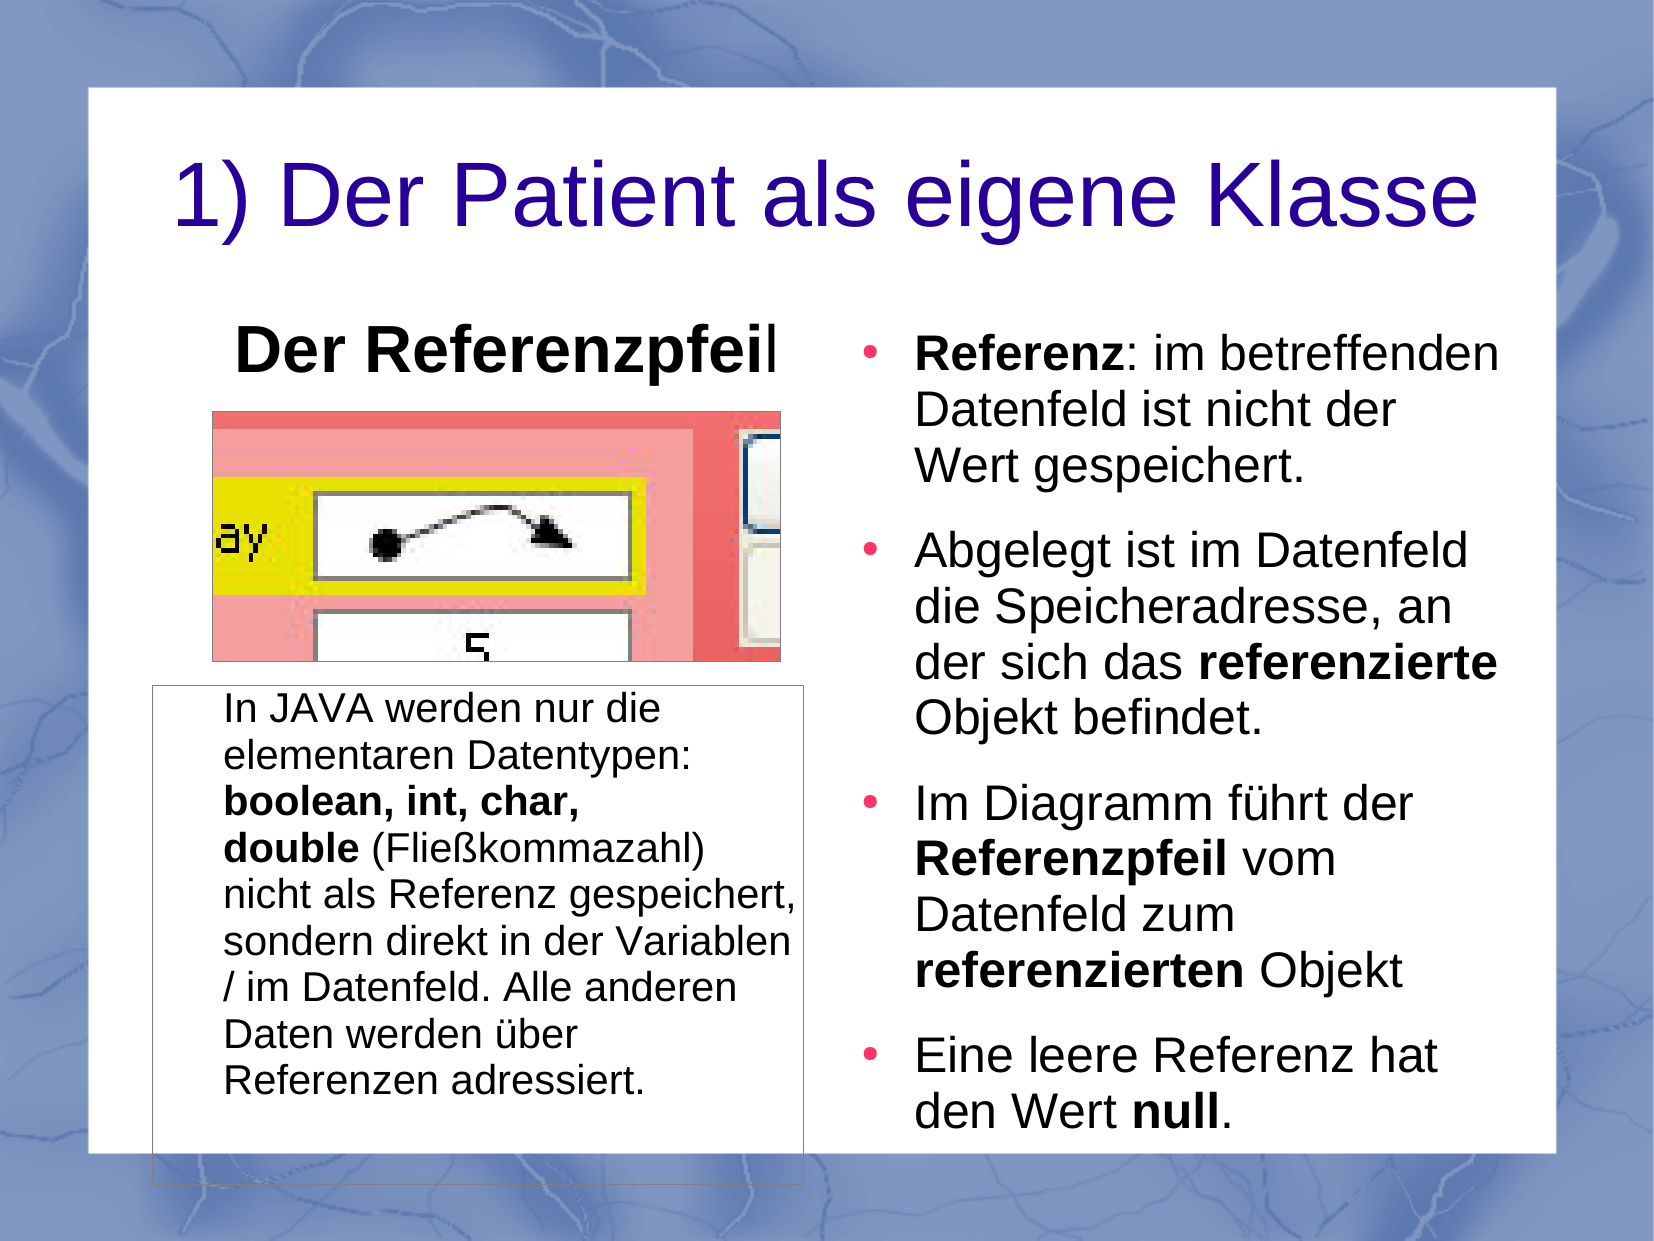

# 1) Der Patient als eigene Klasse
Der Referenzpfeil
Referenz: im betreffenden Datenfeld ist nicht der Wert gespeichert.
Abgelegt ist im Datenfeld die Speicheradresse, an der sich das referenzierte Objekt befindet.
Im Diagramm führt der Referenzpfeil vom Datenfeld zum referenzierten Objekt
Eine leere Referenz hat den Wert null.
In JAVA werden nur die elementaren Datentypen: boolean, int, char,
double (Fließkommazahl) nicht als Referenz gespeichert, sondern direkt in der Variablen / im Datenfeld. Alle anderen Daten werden über Referenzen adressiert.